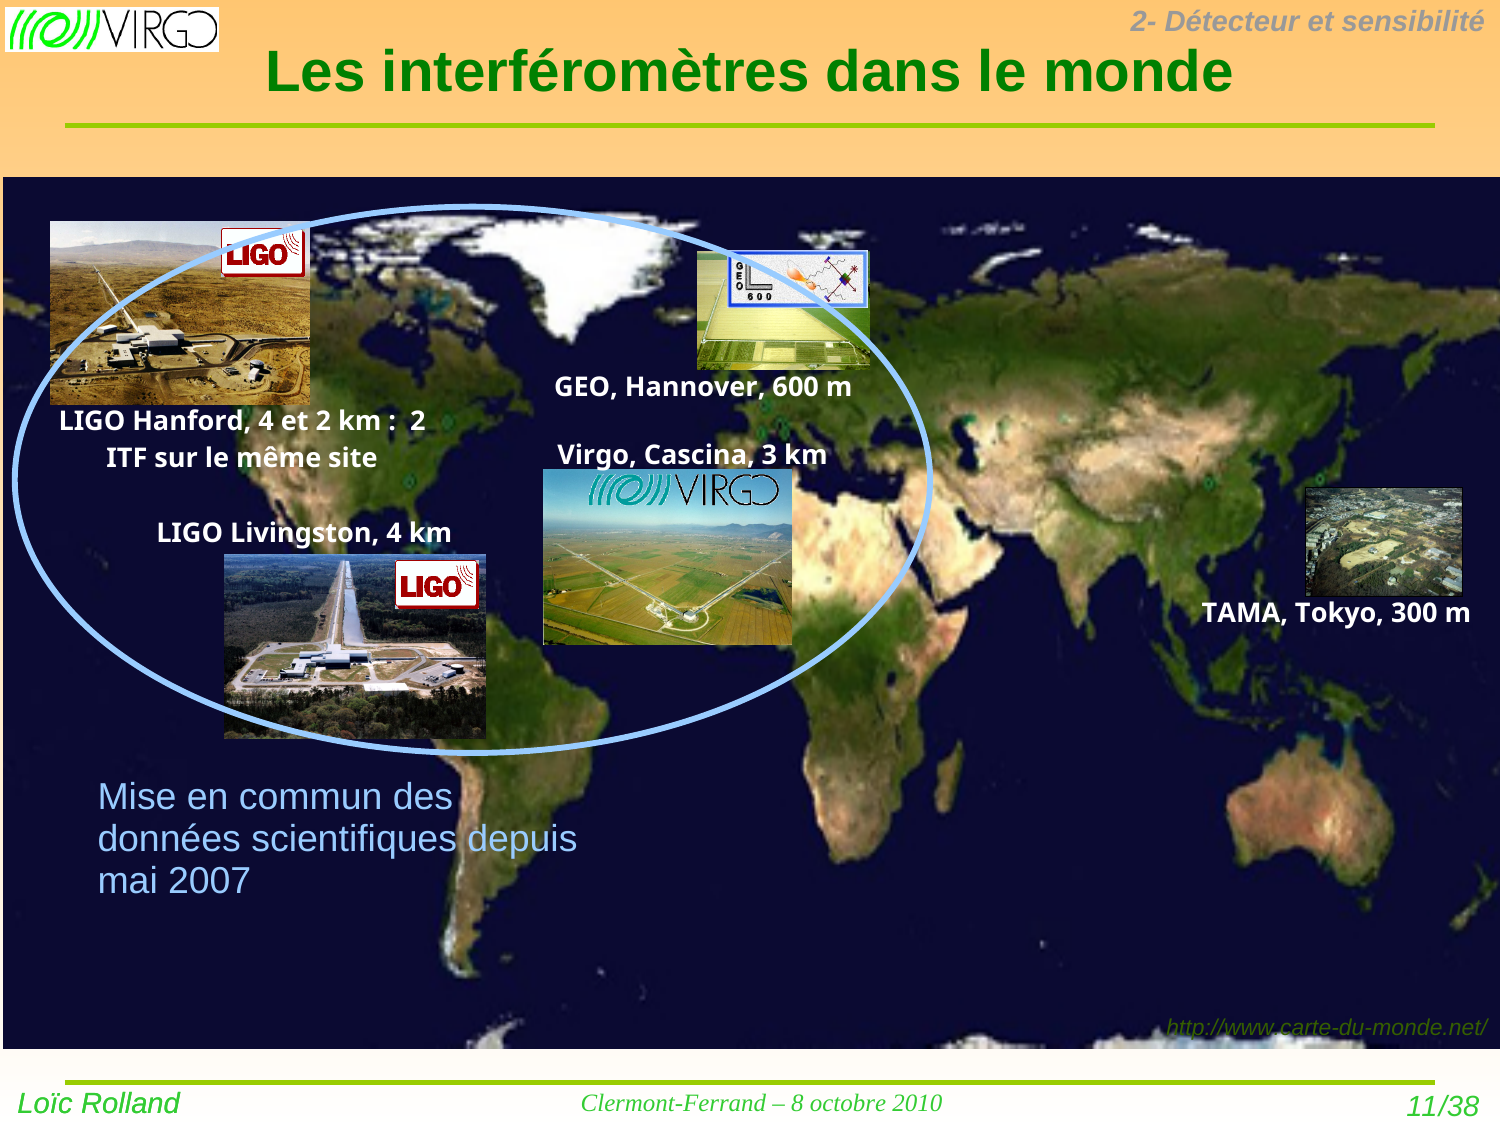

2- Détecteur et sensibilité
# Les interféromètres dans le monde
GEO, Hannover, 600 m
LIGO Hanford, 4 et 2 km : 2 ITF sur le même site
Virgo, Cascina, 3 km
LIGO Livingston, 4 km
TAMA, Tokyo, 300 m
Mise en commun des données scientifiques depuis mai 2007
http://www.carte-du-monde.net/
11